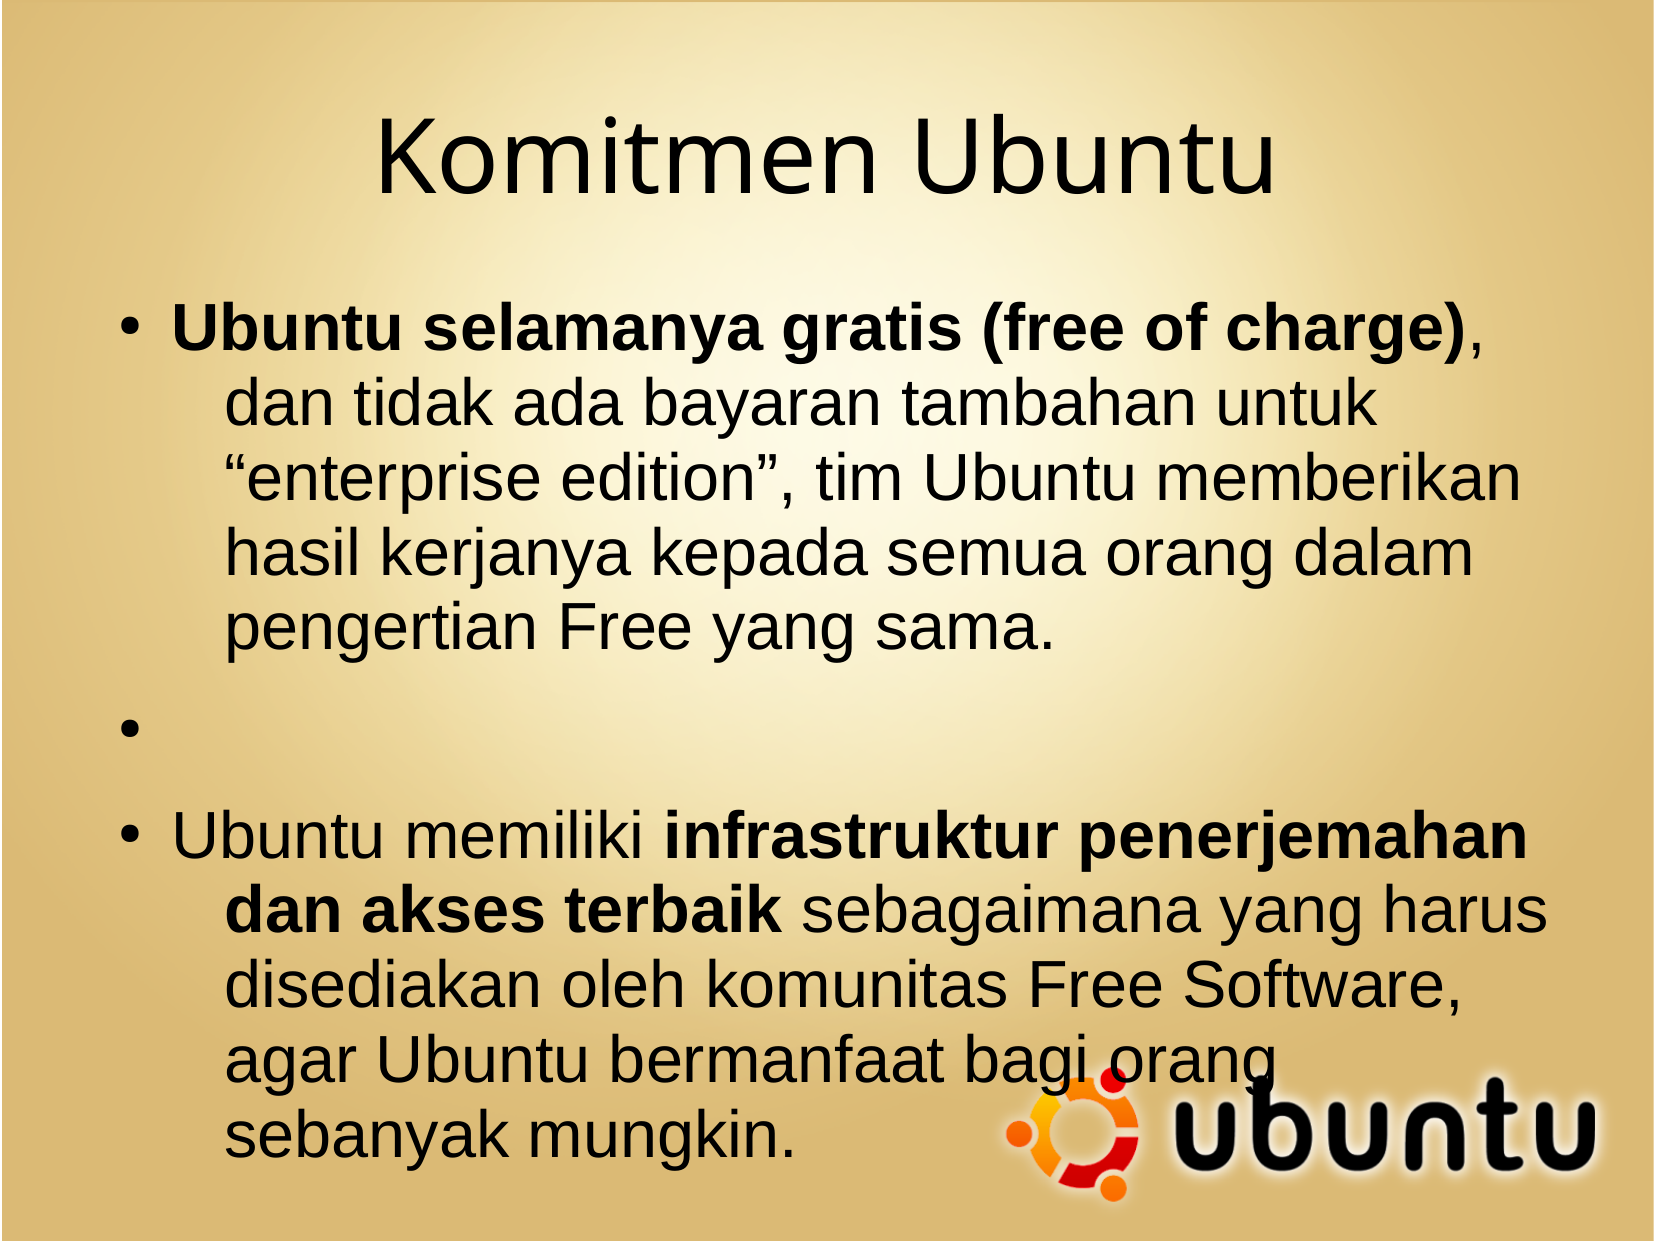

# Komitmen Ubuntu
Ubuntu selamanya gratis (free of charge), dan tidak ada bayaran tambahan untuk “enterprise edition”, tim Ubuntu memberikan hasil kerjanya kepada semua orang dalam pengertian Free yang sama.
Ubuntu memiliki infrastruktur penerjemahan dan akses terbaik sebagaimana yang harus disediakan oleh komunitas Free Software, agar Ubuntu bermanfaat bagi orang sebanyak mungkin.